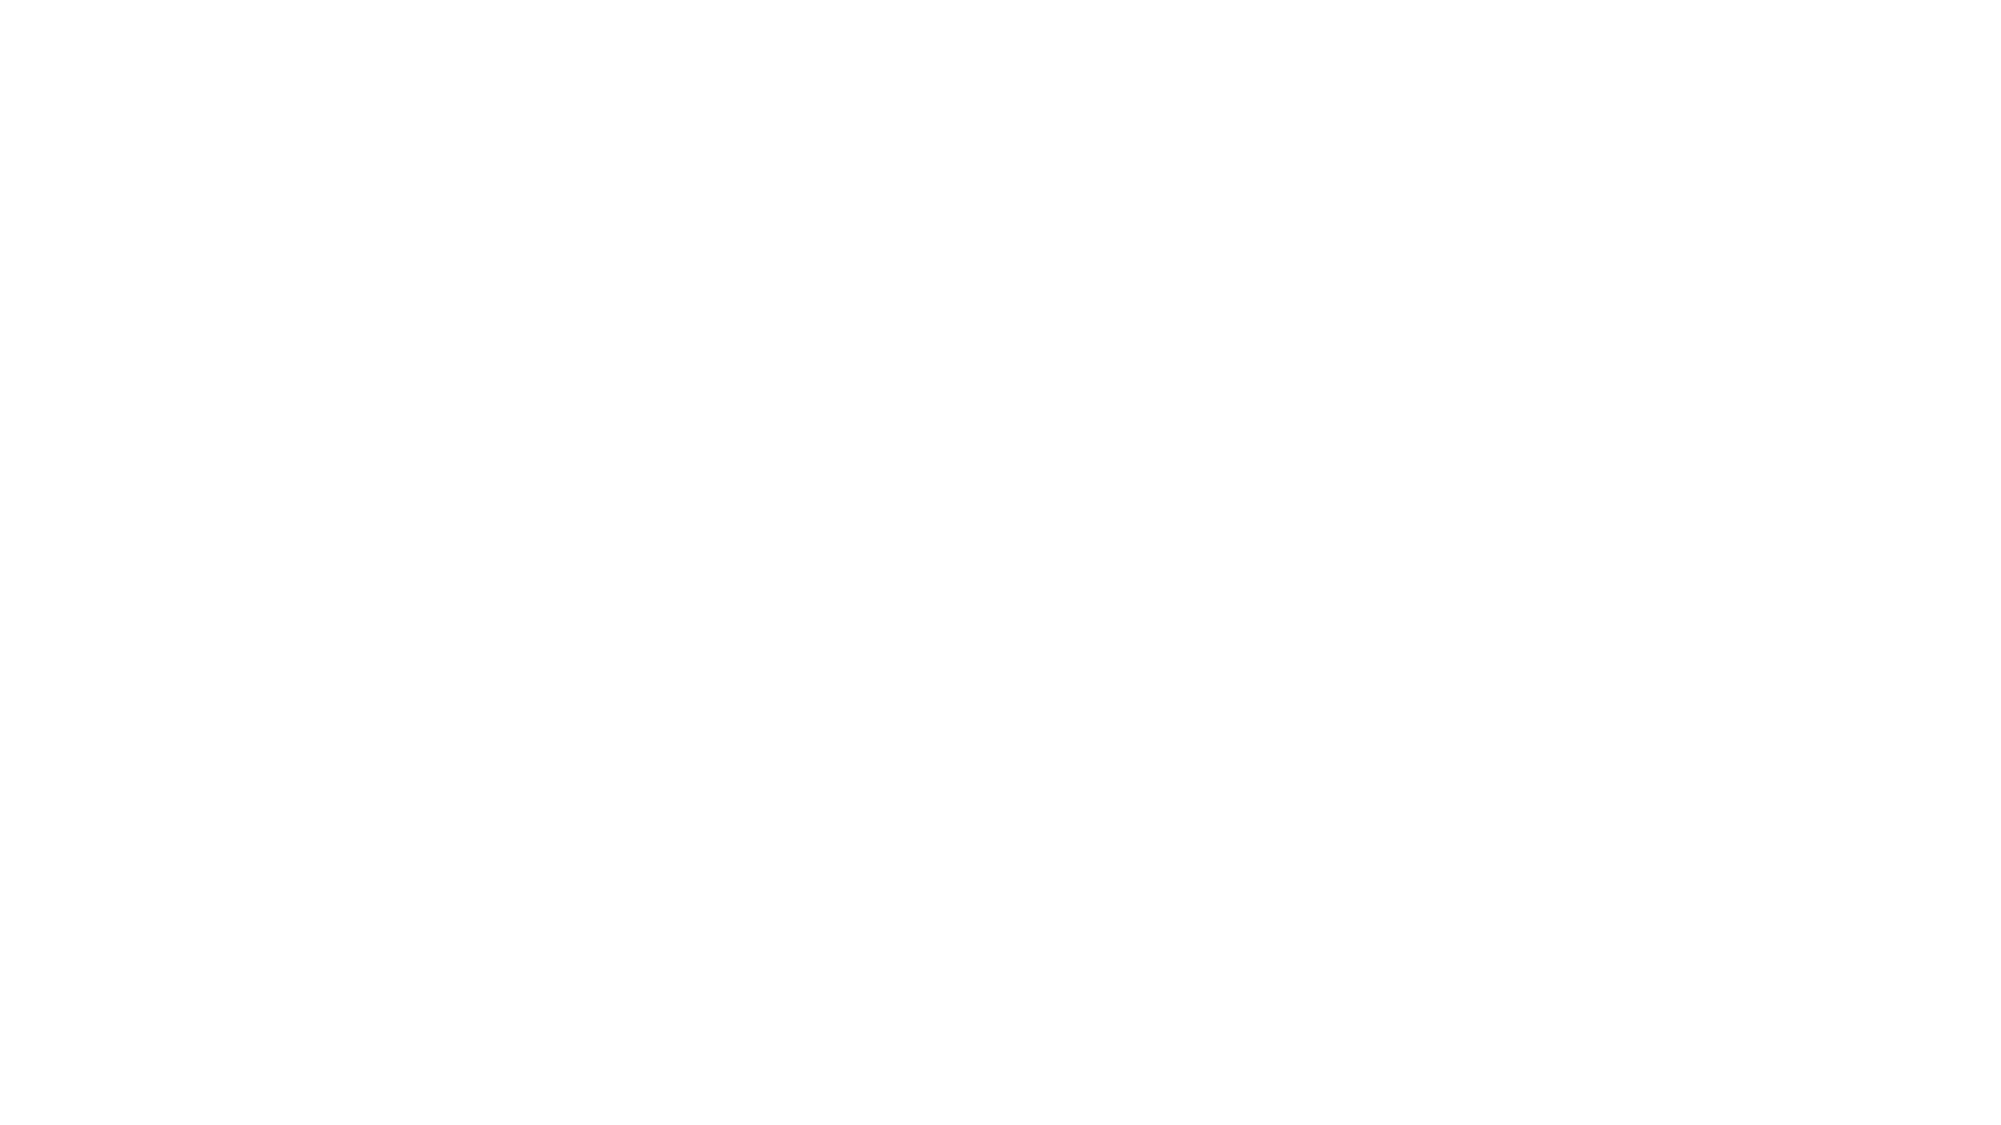

Hwb i Arolygon
# Wedi’i ariannu gan Lywodraeth Cymru